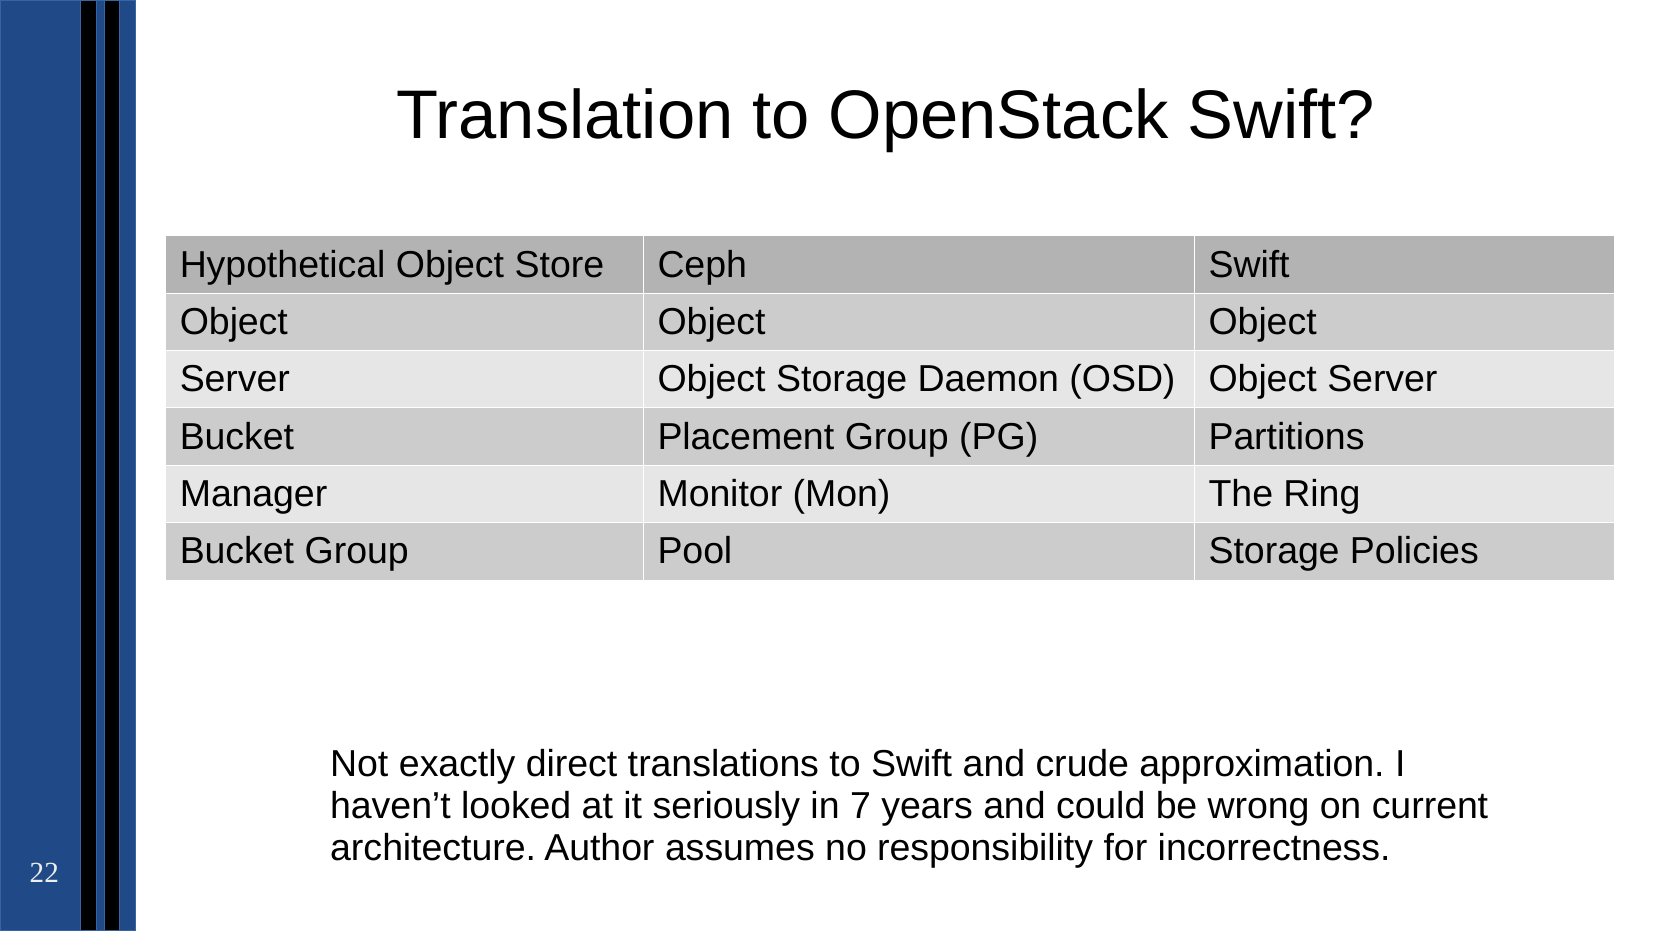

# Translation to OpenStack Swift?
| Hypothetical Object Store | Ceph | Swift |
| --- | --- | --- |
| Object | Object | Object |
| Server | Object Storage Daemon (OSD) | Object Server |
| Bucket | Placement Group (PG) | Partitions |
| Manager | Monitor (Mon) | The Ring |
| Bucket Group | Pool | Storage Policies |
Not exactly direct translations to Swift and crude approximation. I haven’t looked at it seriously in 7 years and could be wrong on current architecture. Author assumes no responsibility for incorrectness.
22